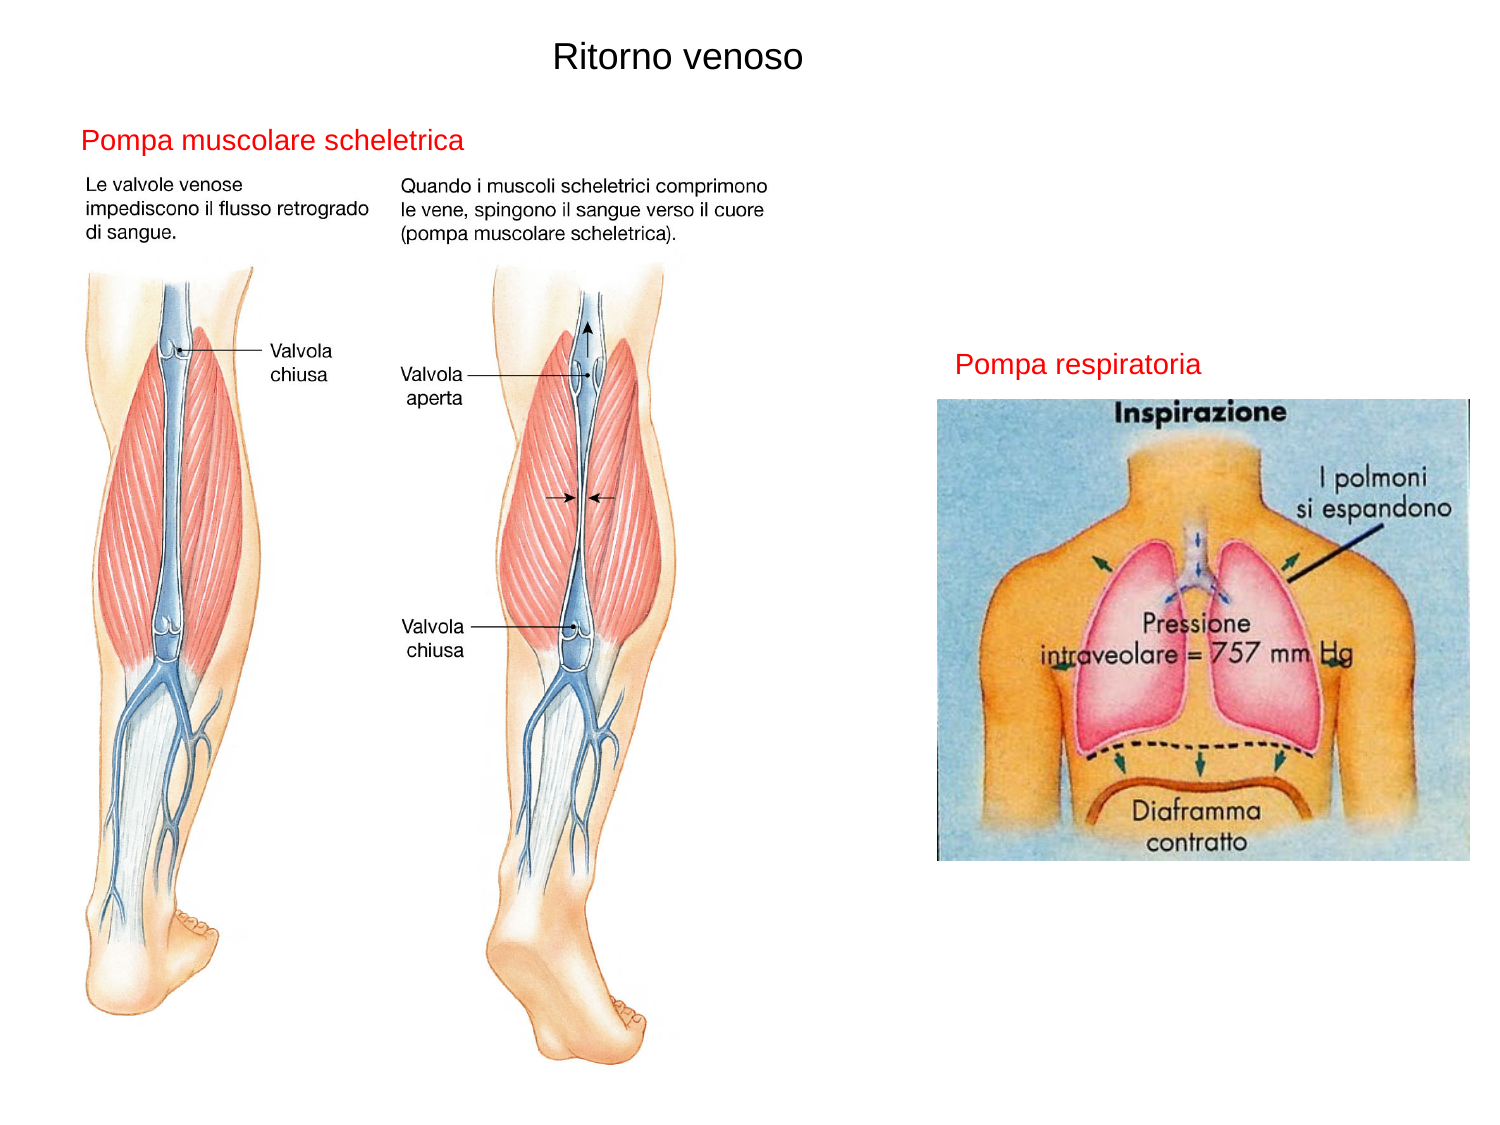

Ritorno venoso
Pompa muscolare scheletrica
Pompa respiratoria